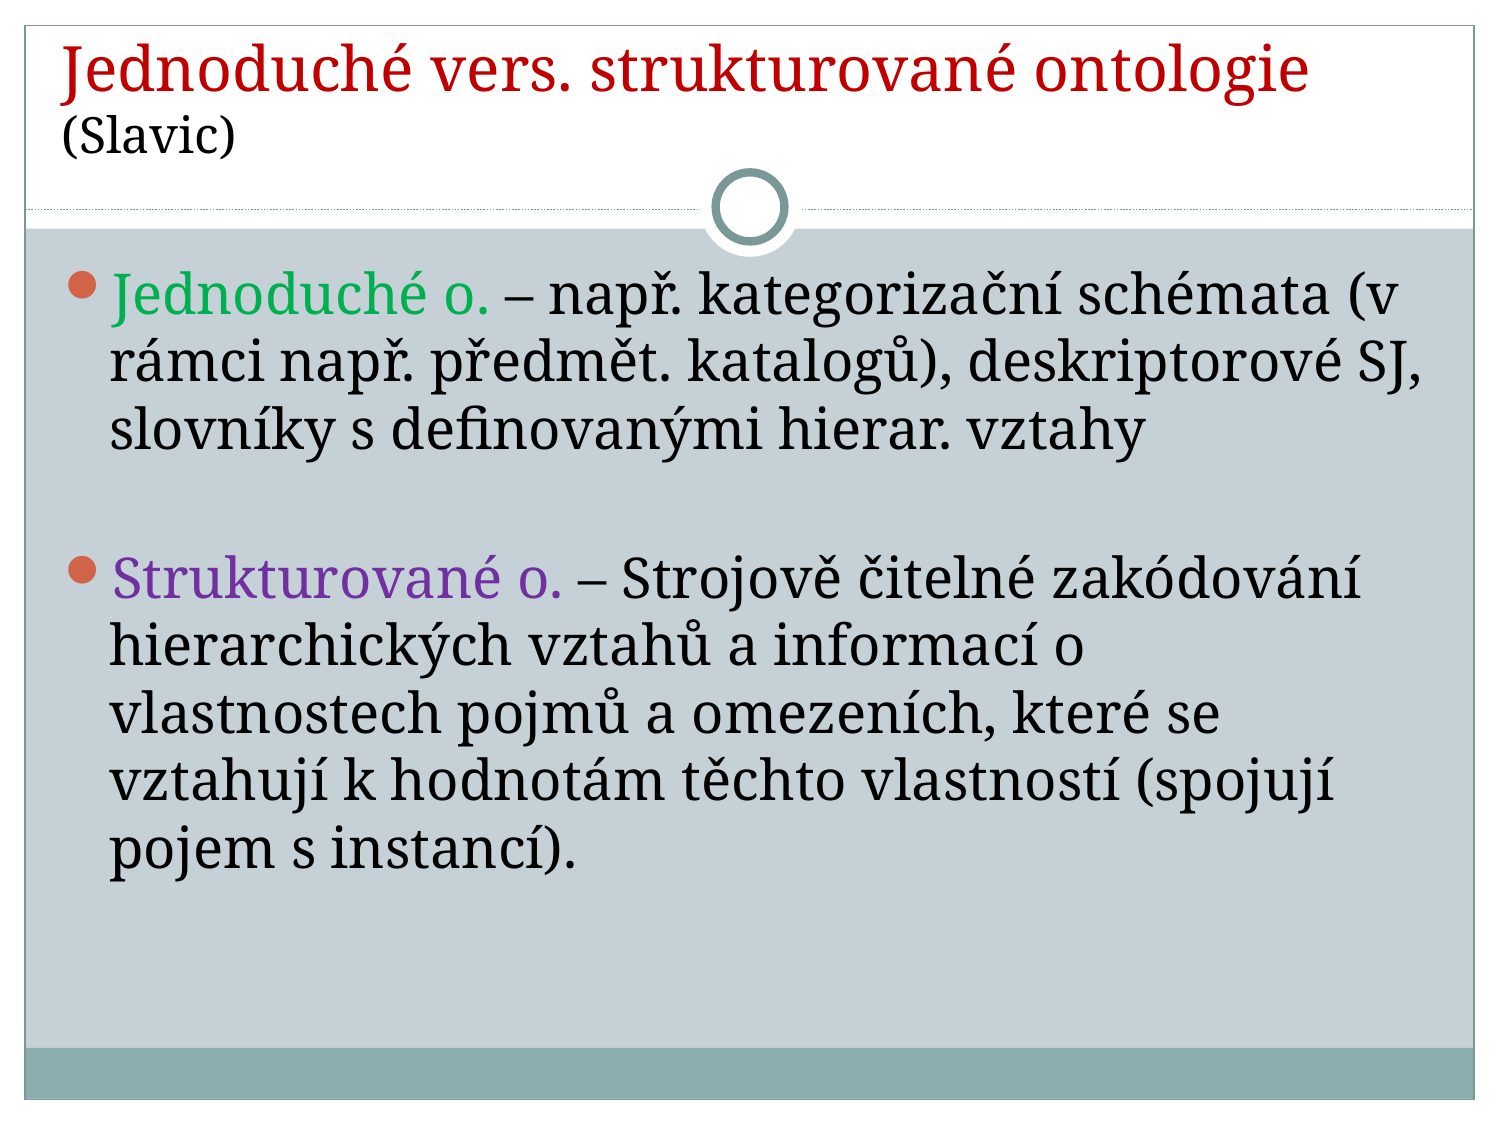

# Jednoduché vers. strukturované ontologie (Slavic)
Jednoduché o. – např. kategorizační schémata (v rámci např. předmět. katalogů), deskriptorové SJ, slovníky s definovanými hierar. vztahy
Strukturované o. – Strojově čitelné zakódování hierarchických vztahů a informací o vlastnostech pojmů a omezeních, které se vztahují k hodnotám těchto vlastností (spojují pojem s instancí).